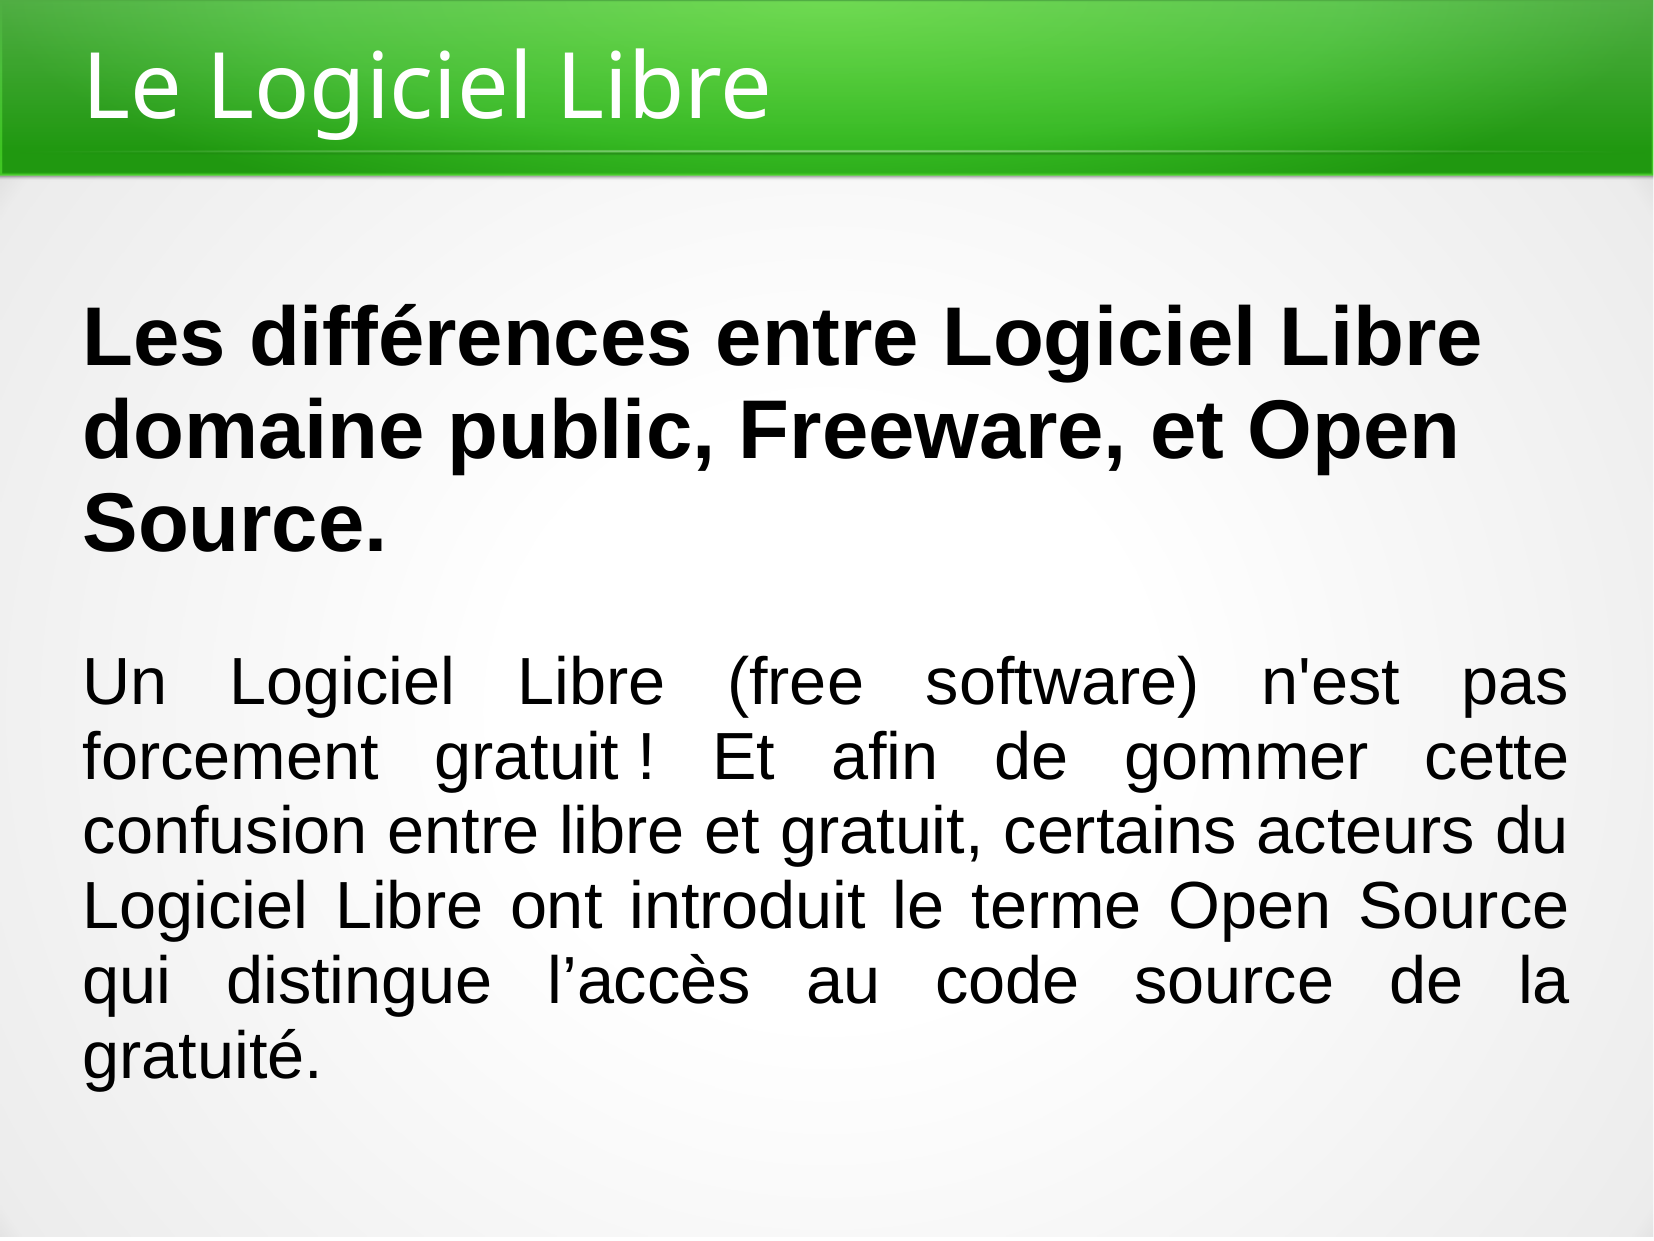

# Le Logiciel Libre
Les différences entre Logiciel Libre domaine public, Freeware, et Open Source.
Un Logiciel Libre (free software) n'est pas forcement gratuit ! Et afin de gommer cette confusion entre libre et gratuit, certains acteurs du Logiciel Libre ont introduit le terme Open Source qui distingue l’accès au code source de la gratuité.